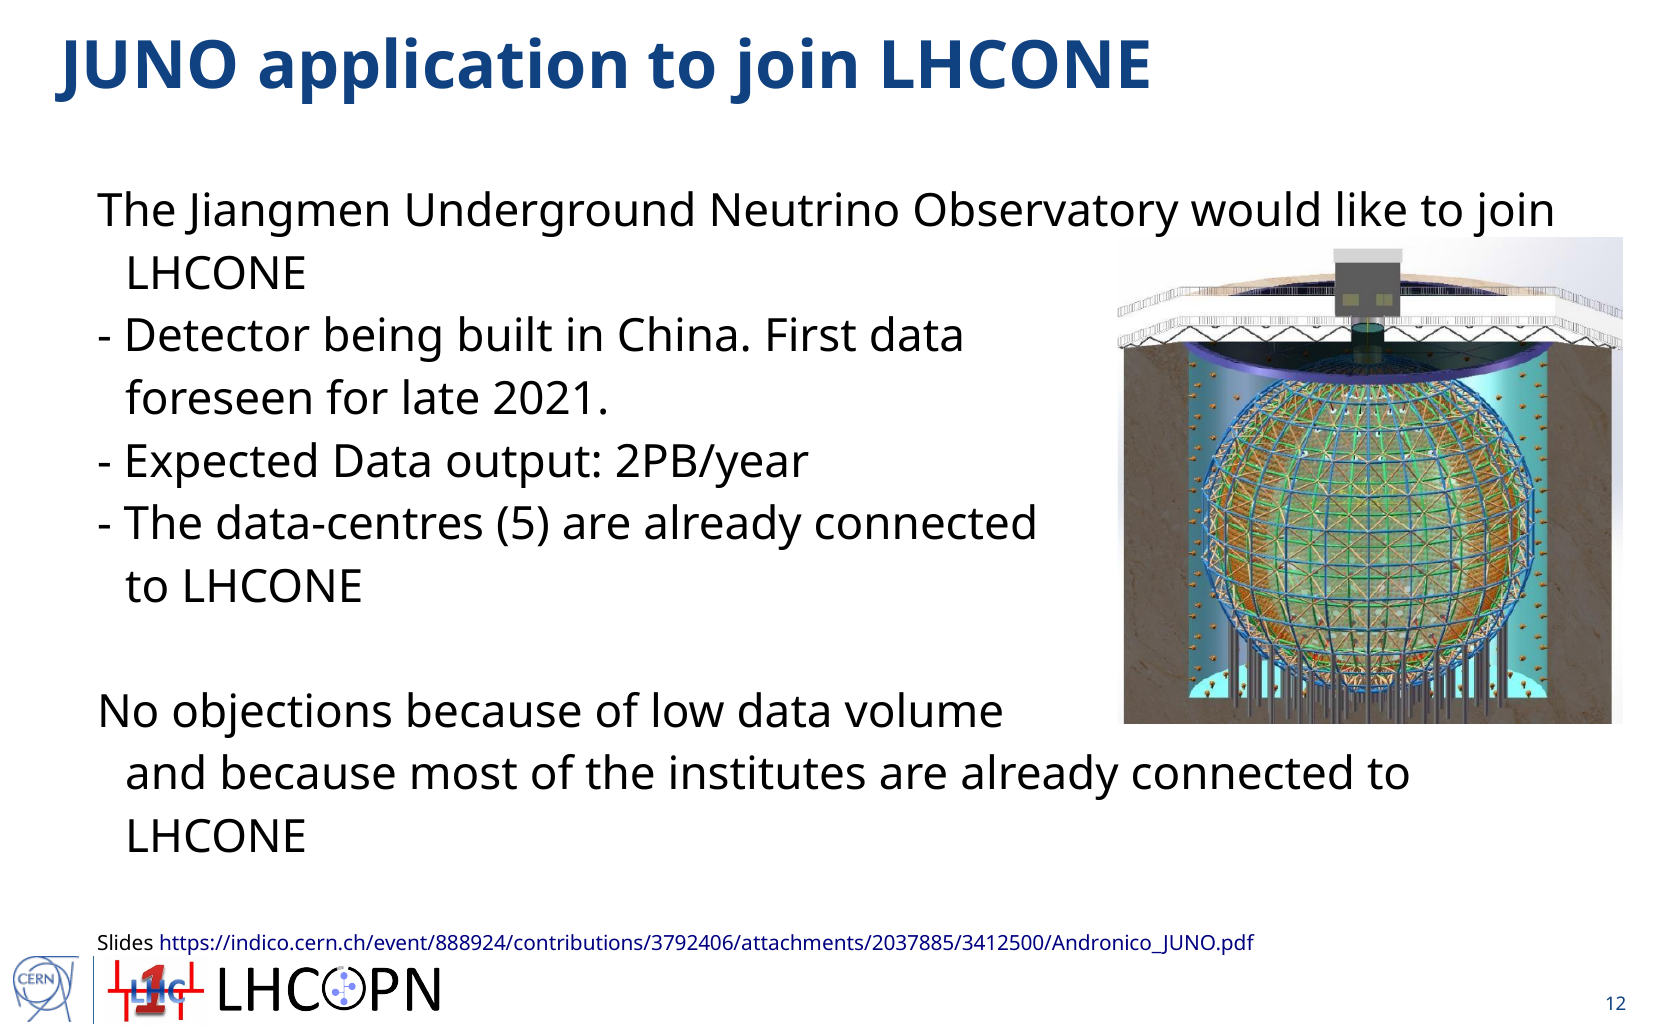

# JUNO application to join LHCONE
The Jiangmen Underground Neutrino Observatory would like to join LHCONE
- Detector being built in China. First data
foreseen for late 2021.
- Expected Data output: 2PB/year
- The data-centres (5) are already connected
to LHCONE
No objections because of low data volume
and because most of the institutes are already connected to LHCONE
Slides https://indico.cern.ch/event/888924/contributions/3792406/attachments/2037885/3412500/Andronico_JUNO.pdf